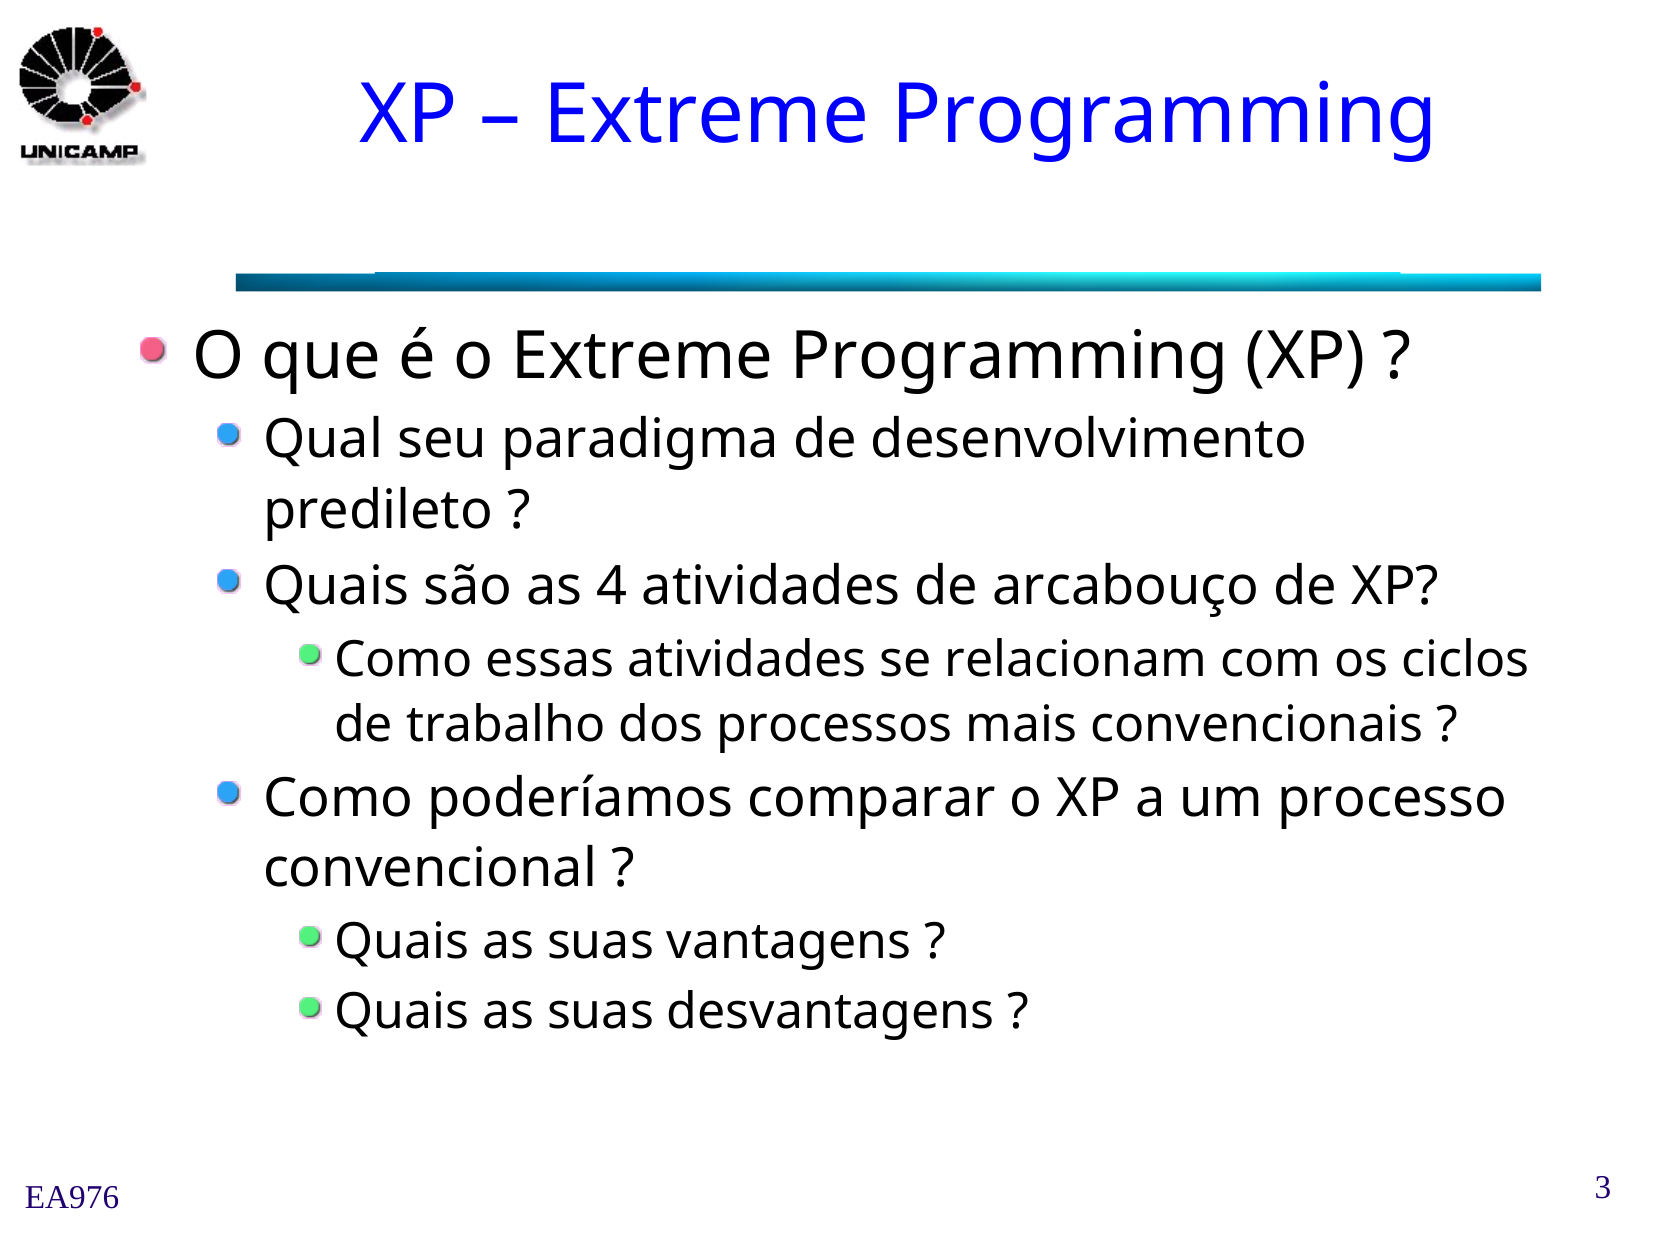

# XP – Extreme Programming
O que é o Extreme Programming (XP) ?
Qual seu paradigma de desenvolvimento predileto ?
Quais são as 4 atividades de arcabouço de XP?
Como essas atividades se relacionam com os ciclos de trabalho dos processos mais convencionais ?
Como poderíamos comparar o XP a um processo convencional ?
Quais as suas vantagens ?
Quais as suas desvantagens ?
3